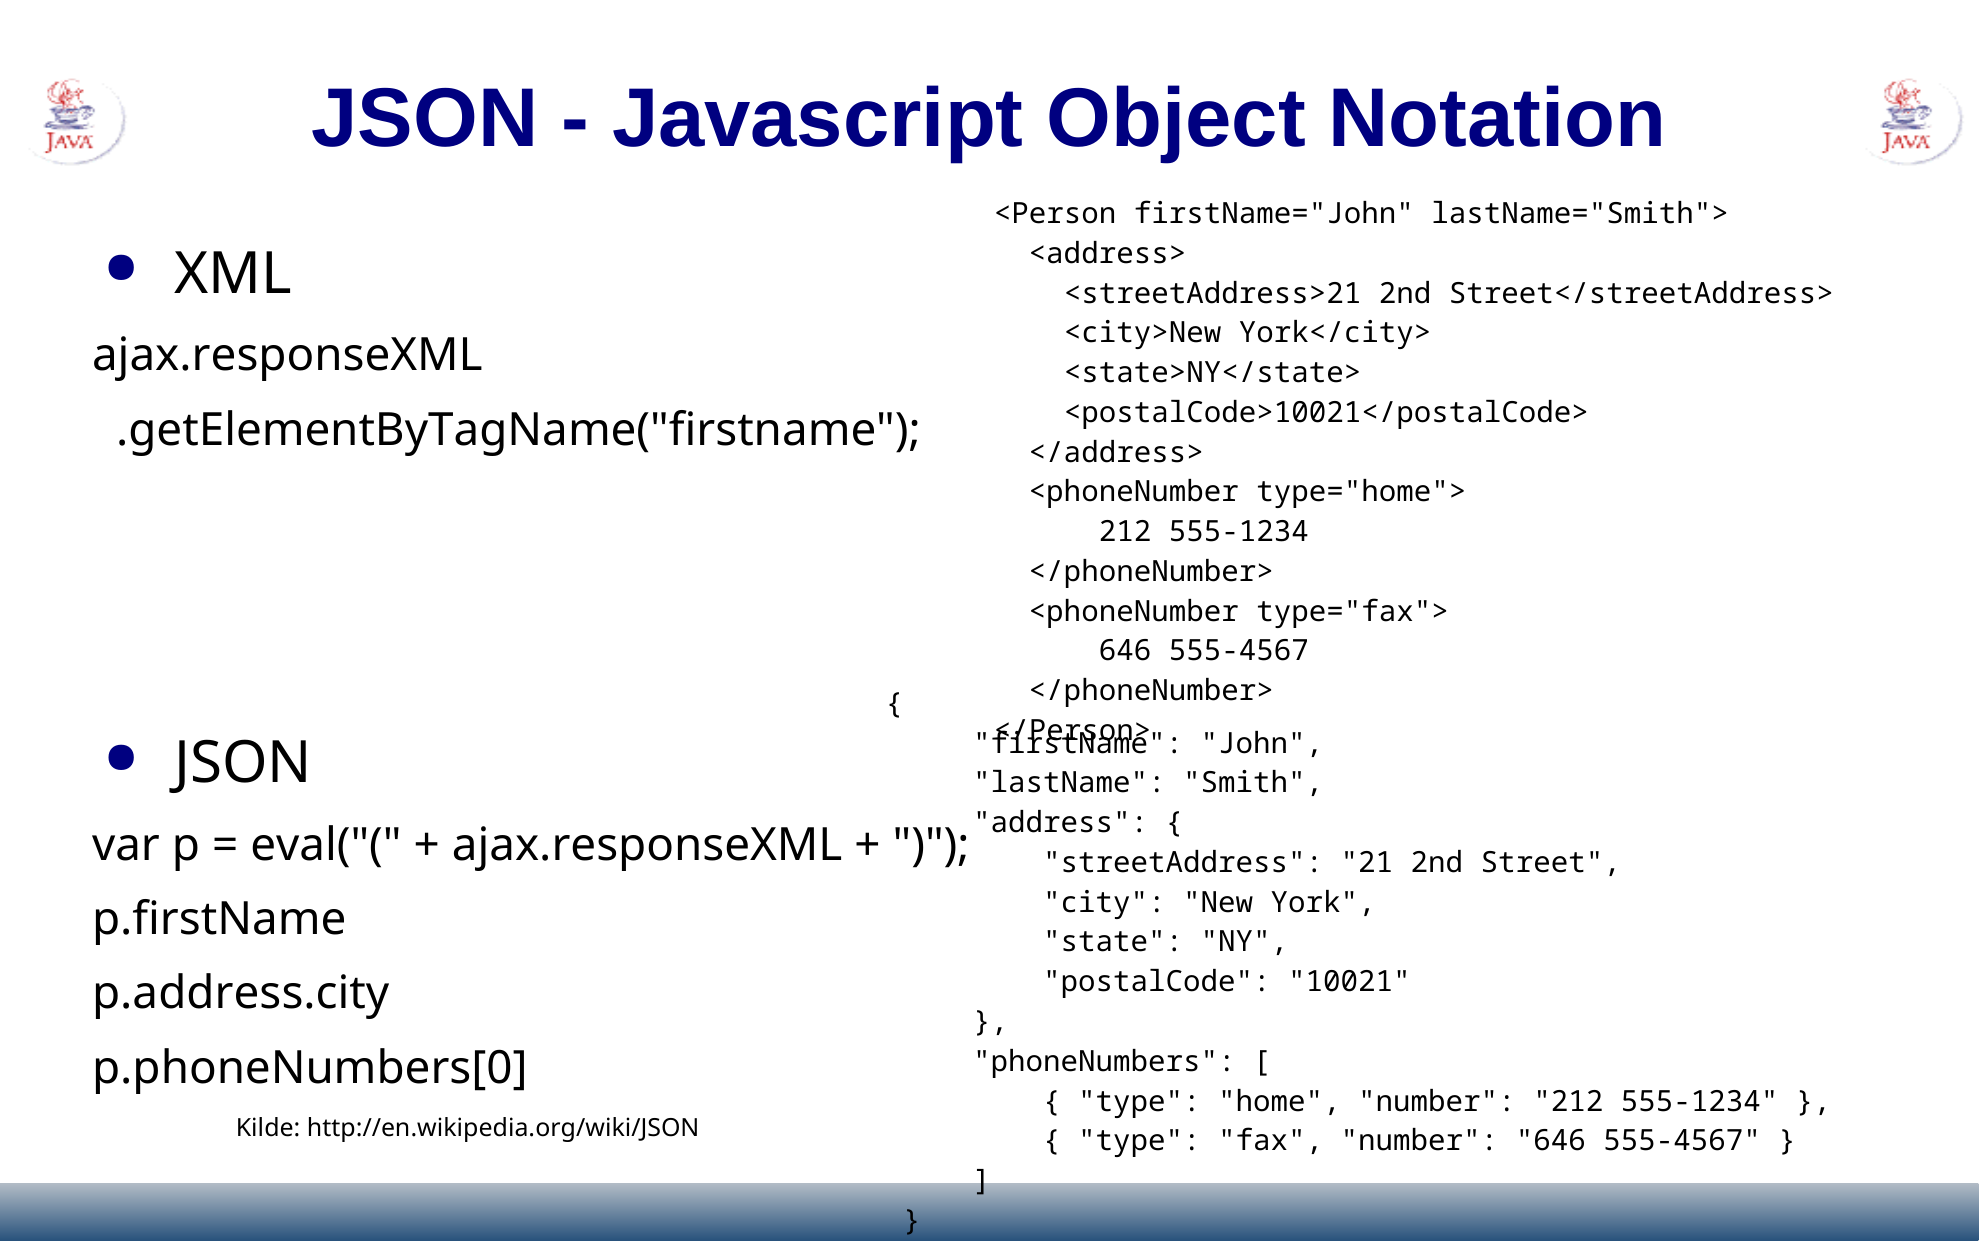

# JSON - Javascript Object Notation
<Person firstName="John" lastName="Smith">
 <address>
 <streetAddress>21 2nd Street</streetAddress>
 <city>New York</city>
 <state>NY</state>
 <postalCode>10021</postalCode>
 </address>
 <phoneNumber type="home">
 212 555-1234
 </phoneNumber>
 <phoneNumber type="fax">
 646 555-4567
 </phoneNumber>
</Person>
XML
ajax.responseXML
 .getElementByTagName("firstname");
JSON
var p = eval("(" + ajax.responseXML + ")");
p.firstName
p.address.city
p.phoneNumbers[0]
{
 "firstName": "John",
 "lastName": "Smith",
 "address": {
 "streetAddress": "21 2nd Street",
 "city": "New York",
 "state": "NY",
 "postalCode": "10021"
 },
 "phoneNumbers": [
 { "type": "home", "number": "212 555-1234" },
 { "type": "fax", "number": "646 555-4567" }
 ]
 }
Kilde: http://en.wikipedia.org/wiki/JSON